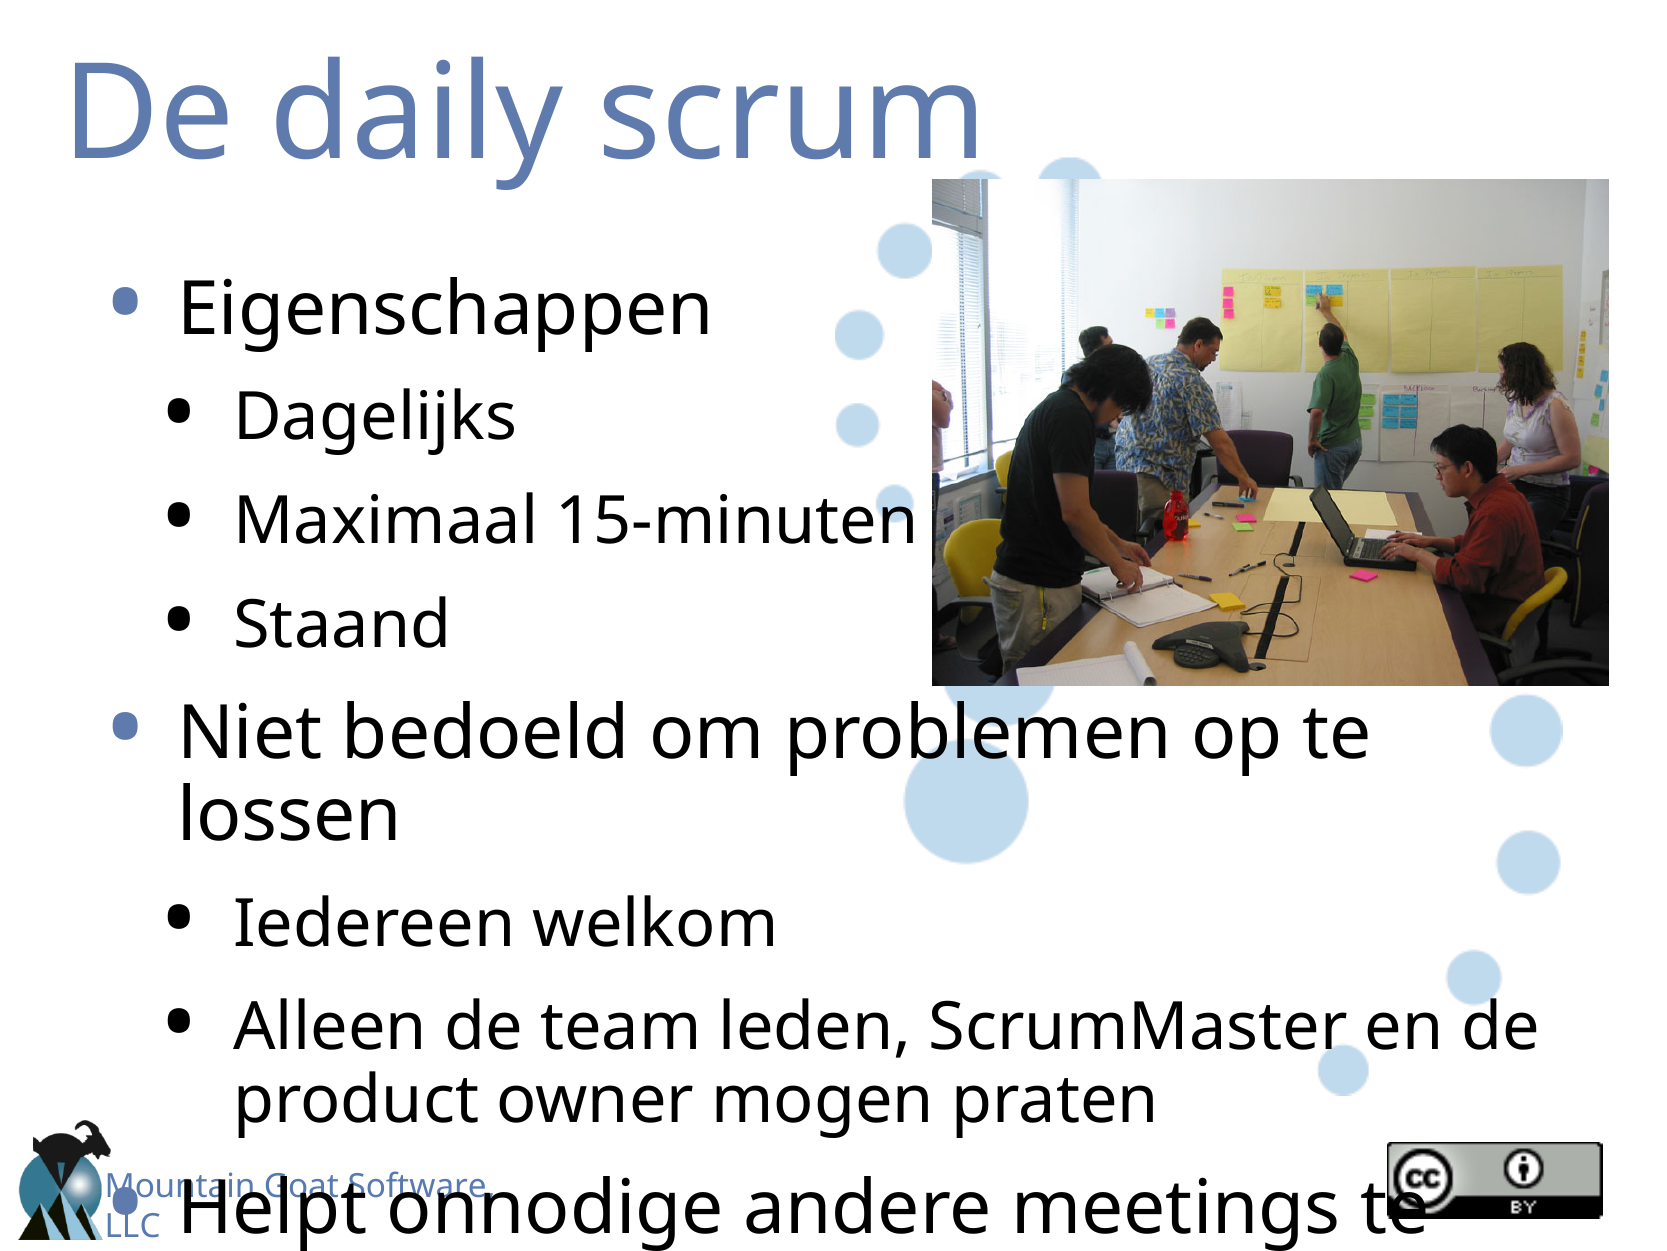

# De daily scrum
Eigenschappen
Dagelijks
Maximaal 15-minuten
Staand
Niet bedoeld om problemen op te lossen
Iedereen welkom
Alleen de team leden, ScrumMaster en de product owner mogen praten
Helpt onnodige andere meetings te voorkomen